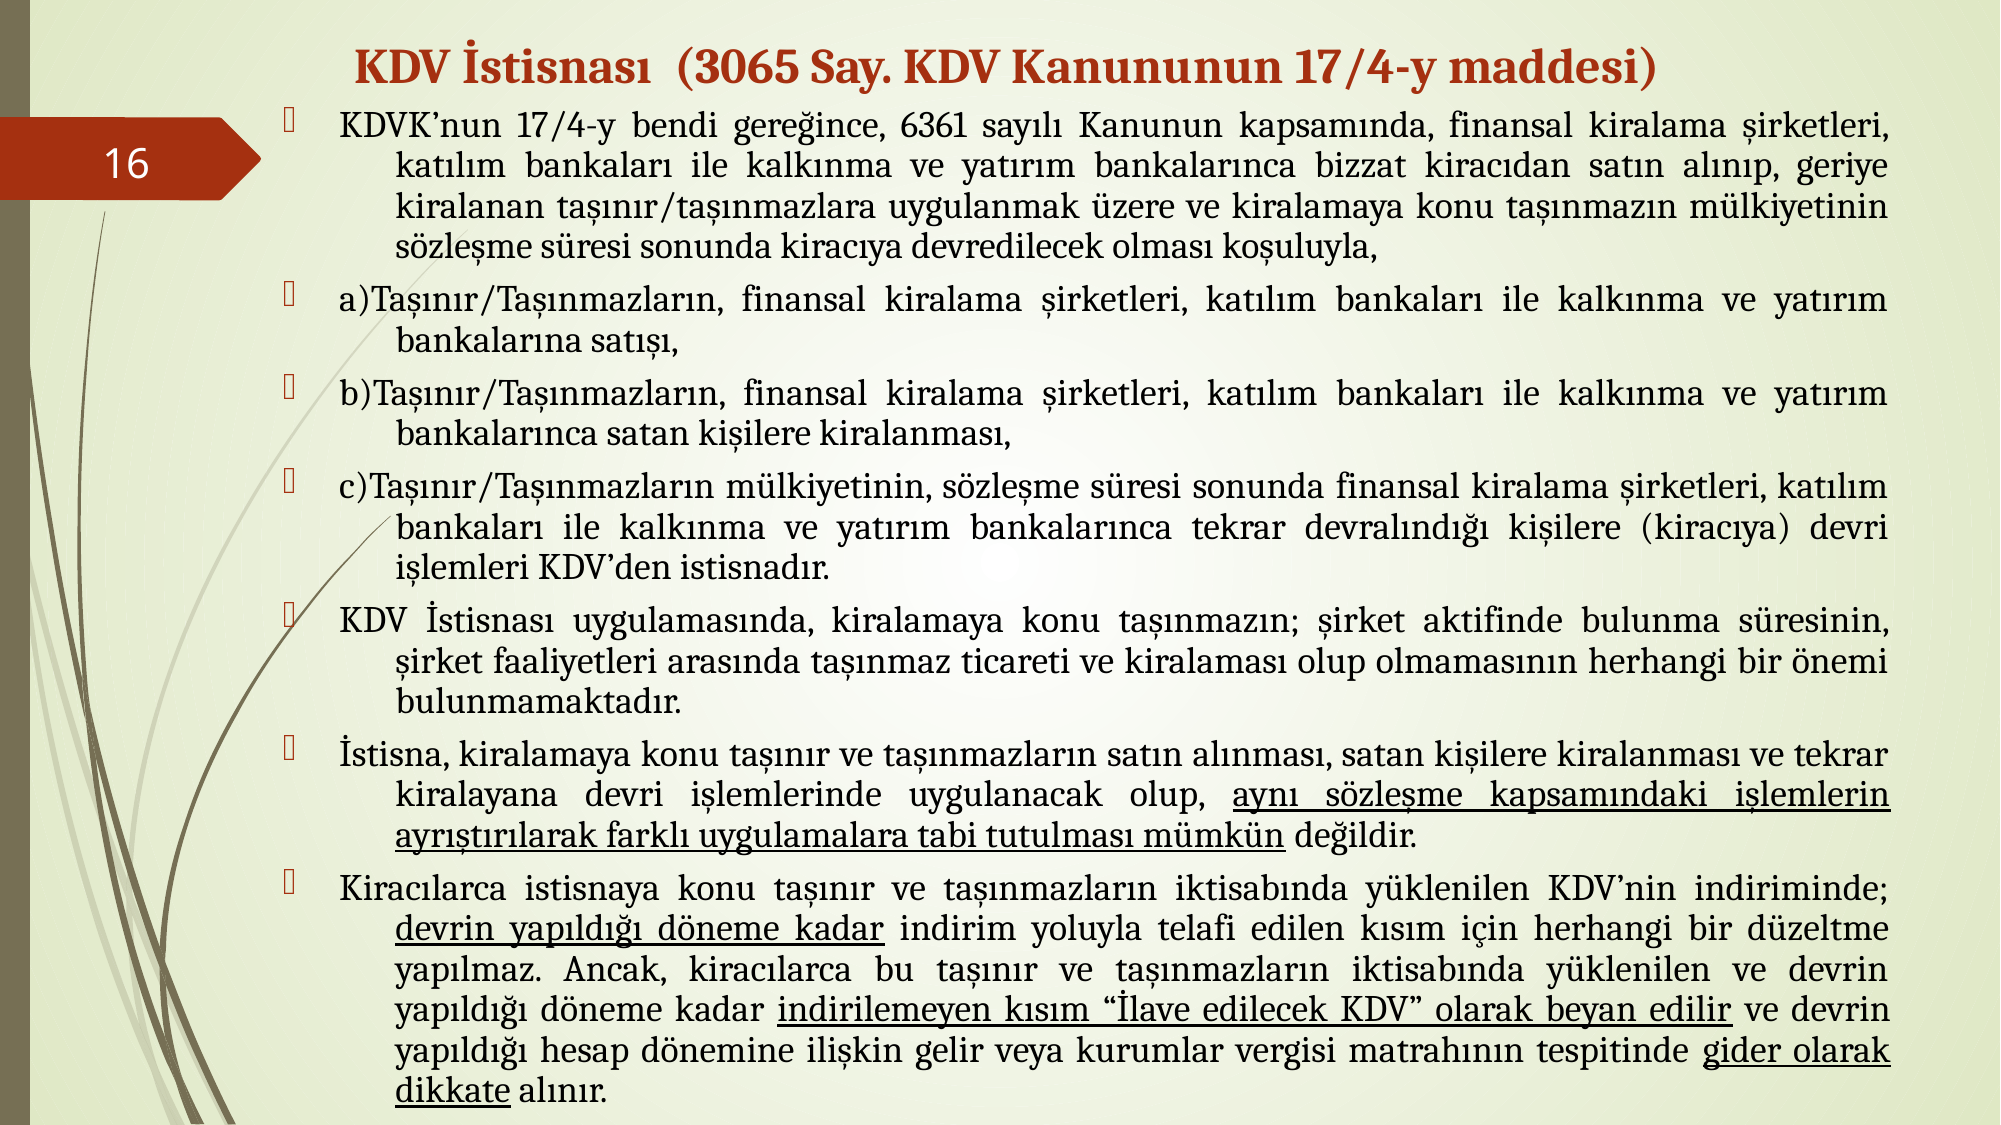

# KDV İstisnası (3065 Say. KDV Kanununun 17/4-y maddesi)
KDVK’nun 17/4-y bendi gereğince, 6361 sayılı Kanunun kapsamında, finansal kiralama şirketleri, katılım bankaları ile kalkınma ve yatırım bankalarınca bizzat kiracıdan satın alınıp, geriye kiralanan taşınır/taşınmazlara uygulanmak üzere ve kiralamaya konu taşınmazın mülkiyetinin sözleşme süresi sonunda kiracıya devredilecek olması koşuluyla,
a)Taşınır/Taşınmazların, finansal kiralama şirketleri, katılım bankaları ile kalkınma ve yatırım bankalarına satışı,
b)Taşınır/Taşınmazların, finansal kiralama şirketleri, katılım bankaları ile kalkınma ve yatırım bankalarınca satan kişilere kiralanması,
c)Taşınır/Taşınmazların mülkiyetinin, sözleşme süresi sonunda finansal kiralama şirketleri, katılım bankaları ile kalkınma ve yatırım bankalarınca tekrar devralındığı kişilere (kiracıya) devri işlemleri KDV’den istisnadır.
KDV İstisnası uygulamasında, kiralamaya konu taşınmazın; şirket aktifinde bulunma süresinin, şirket faaliyetleri arasında taşınmaz ticareti ve kiralaması olup olmamasının herhangi bir önemi bulunmamaktadır.
İstisna, kiralamaya konu taşınır ve taşınmazların satın alınması, satan kişilere kiralanması ve tekrar kiralayana devri işlemlerinde uygulanacak olup, aynı sözleşme kapsamındaki işlemlerin ayrıştırılarak farklı uygulamalara tabi tutulması mümkün değildir.
Kiracılarca istisnaya konu taşınır ve taşınmazların iktisabında yüklenilen KDV’nin indiriminde; devrin yapıldığı döneme kadar indirim yoluyla telafi edilen kısım için herhangi bir düzeltme yapılmaz. Ancak, kiracılarca bu taşınır ve taşınmazların iktisabında yüklenilen ve devrin yapıldığı döneme kadar indirilemeyen kısım “İlave edilecek KDV” olarak beyan edilir ve devrin yapıldığı hesap dönemine ilişkin gelir veya kurumlar vergisi matrahının tespitinde gider olarak dikkate alınır.